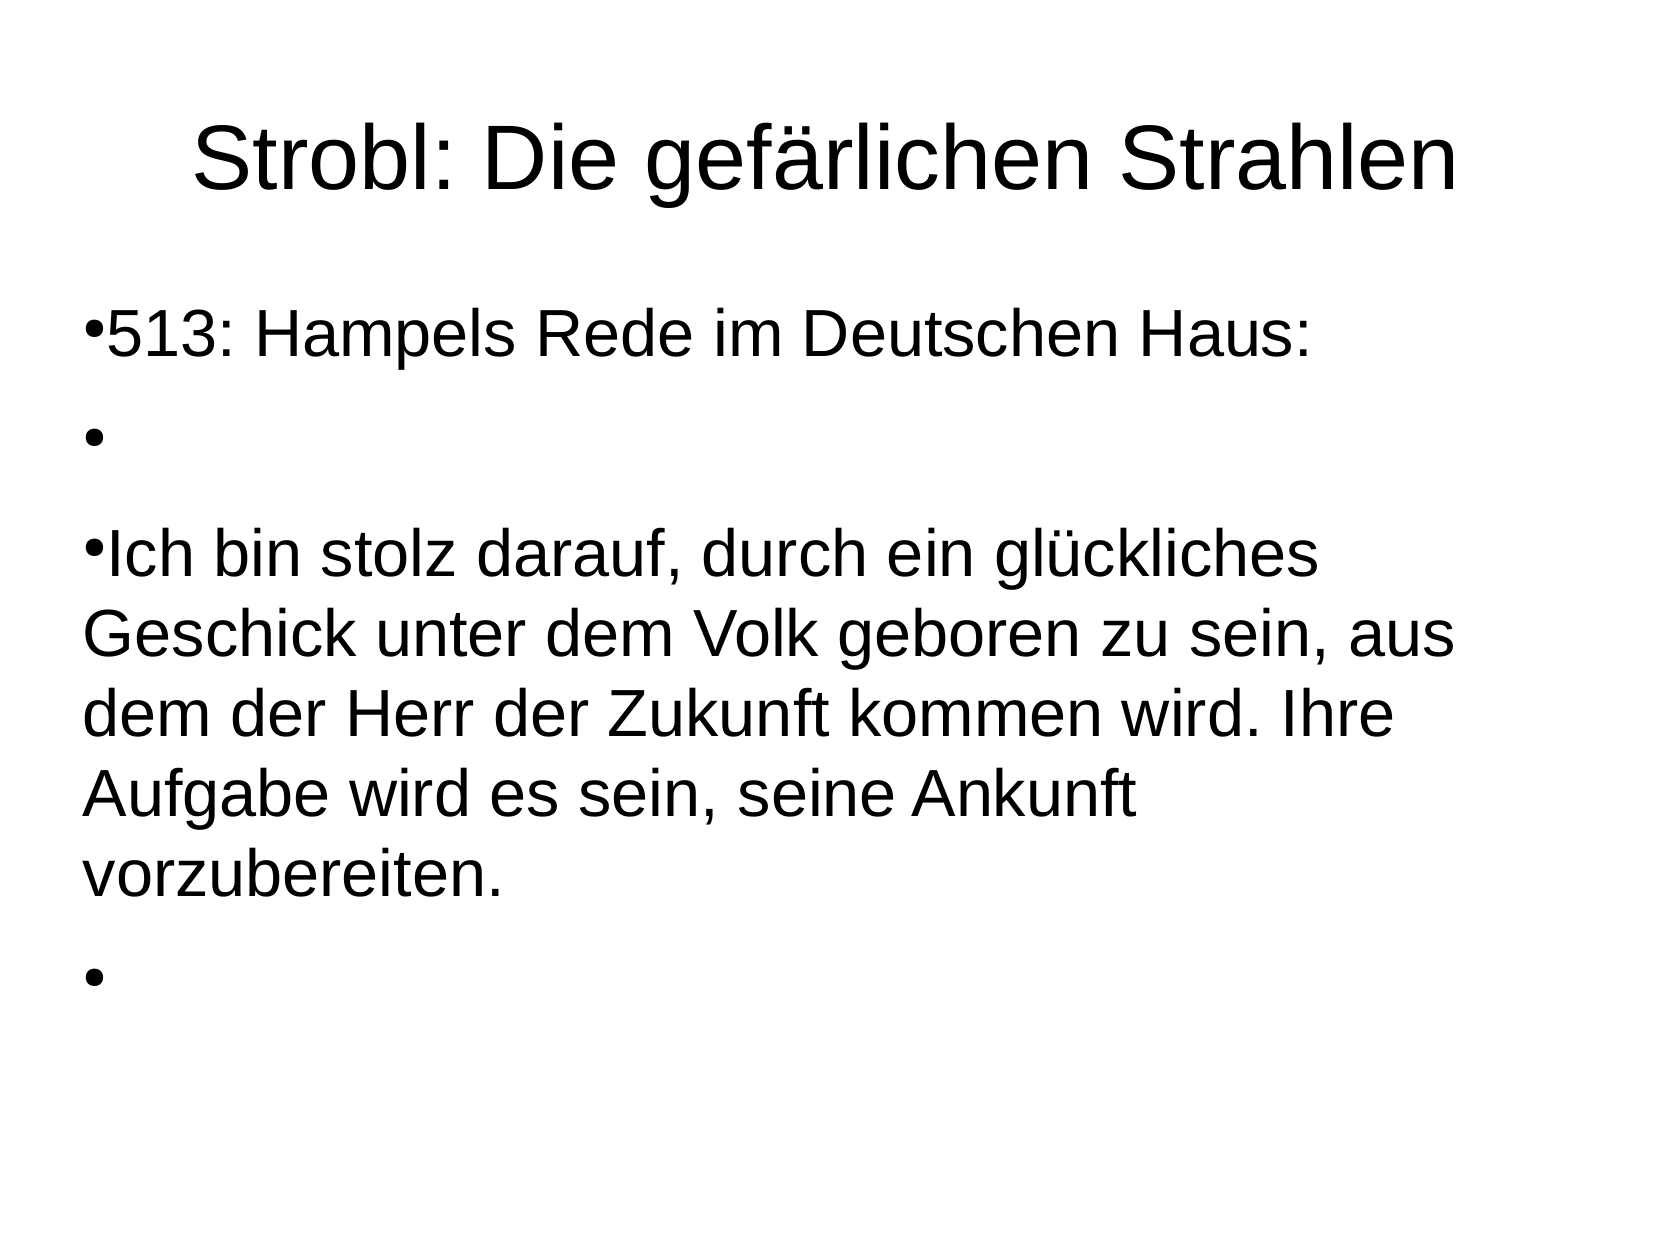

# Strobl: Die gefärlichen Strahlen
513: Hampels Rede im Deutschen Haus:
Ich bin stolz darauf, durch ein glückliches Geschick unter dem Volk geboren zu sein, aus dem der Herr der Zukunft kommen wird. Ihre Aufgabe wird es sein, seine Ankunft vorzubereiten.